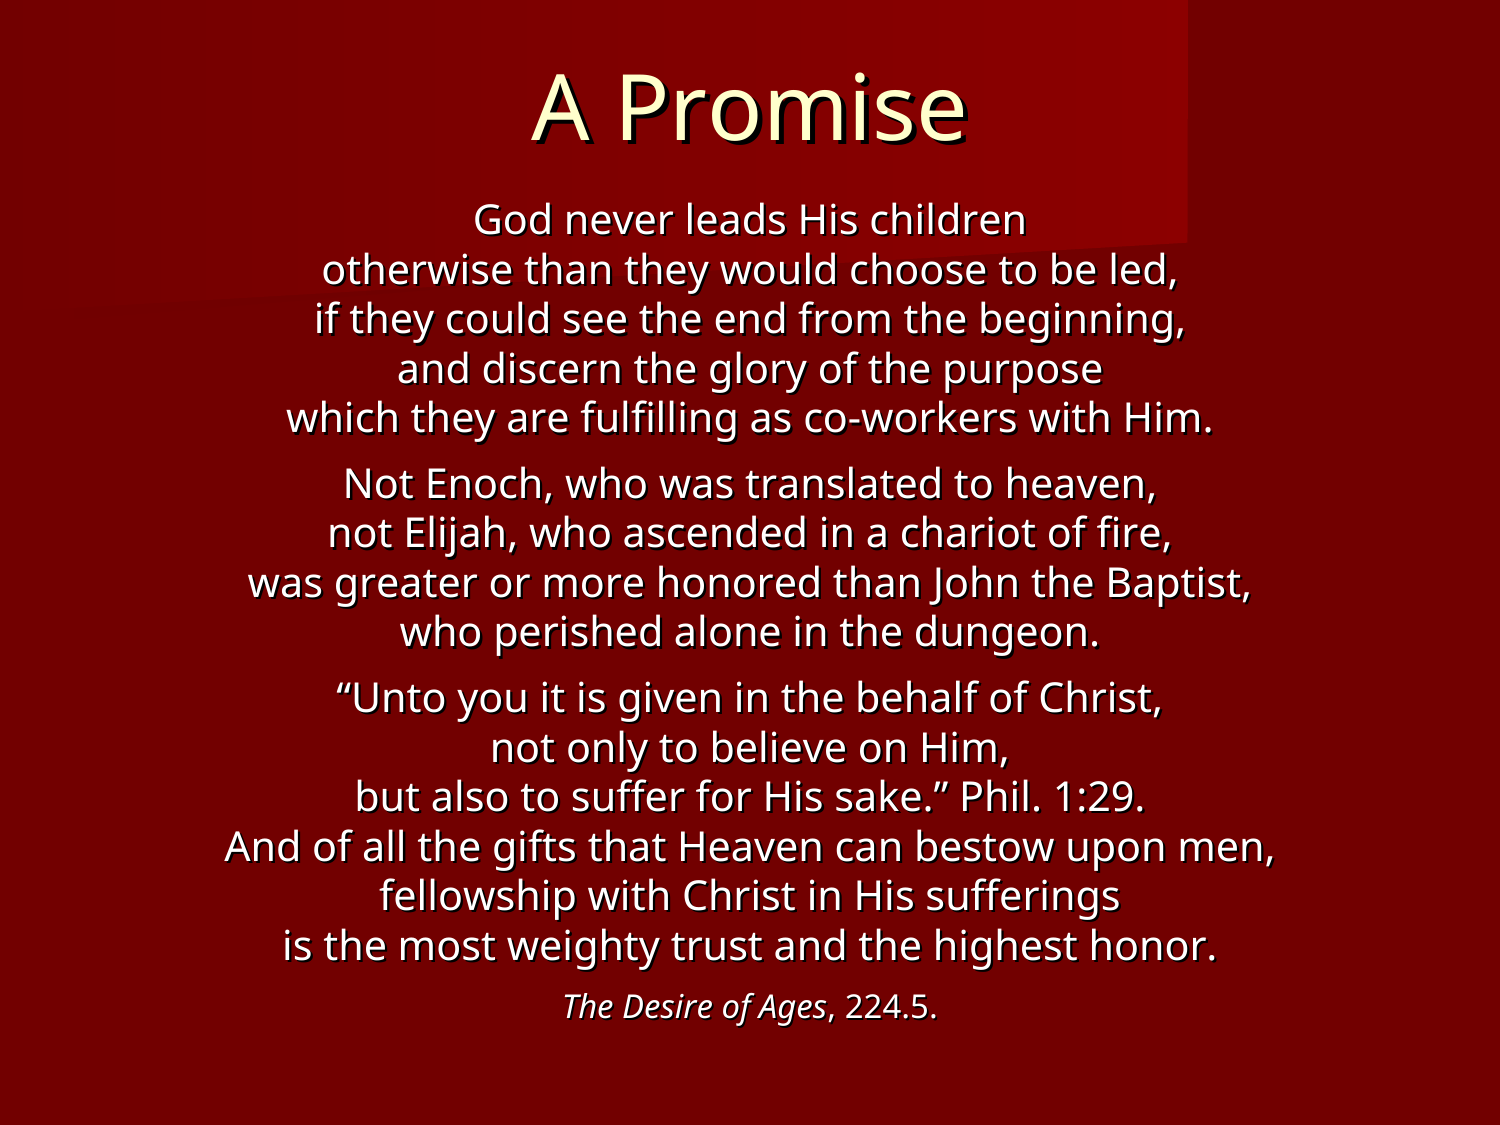

# A Promise
God never leads His children
otherwise than they would choose to be led,
if they could see the end from the beginning,
and discern the glory of the purpose
which they are fulfilling as co-workers with Him.
Not Enoch, who was translated to heaven,
not Elijah, who ascended in a chariot of fire,
was greater or more honored than John the Baptist,
who perished alone in the dungeon.
“Unto you it is given in the behalf of Christ,
not only to believe on Him,
but also to suffer for His sake.” Phil. 1:29.
And of all the gifts that Heaven can bestow upon men,
fellowship with Christ in His sufferings
is the most weighty trust and the highest honor.
The Desire of Ages, 224.5.